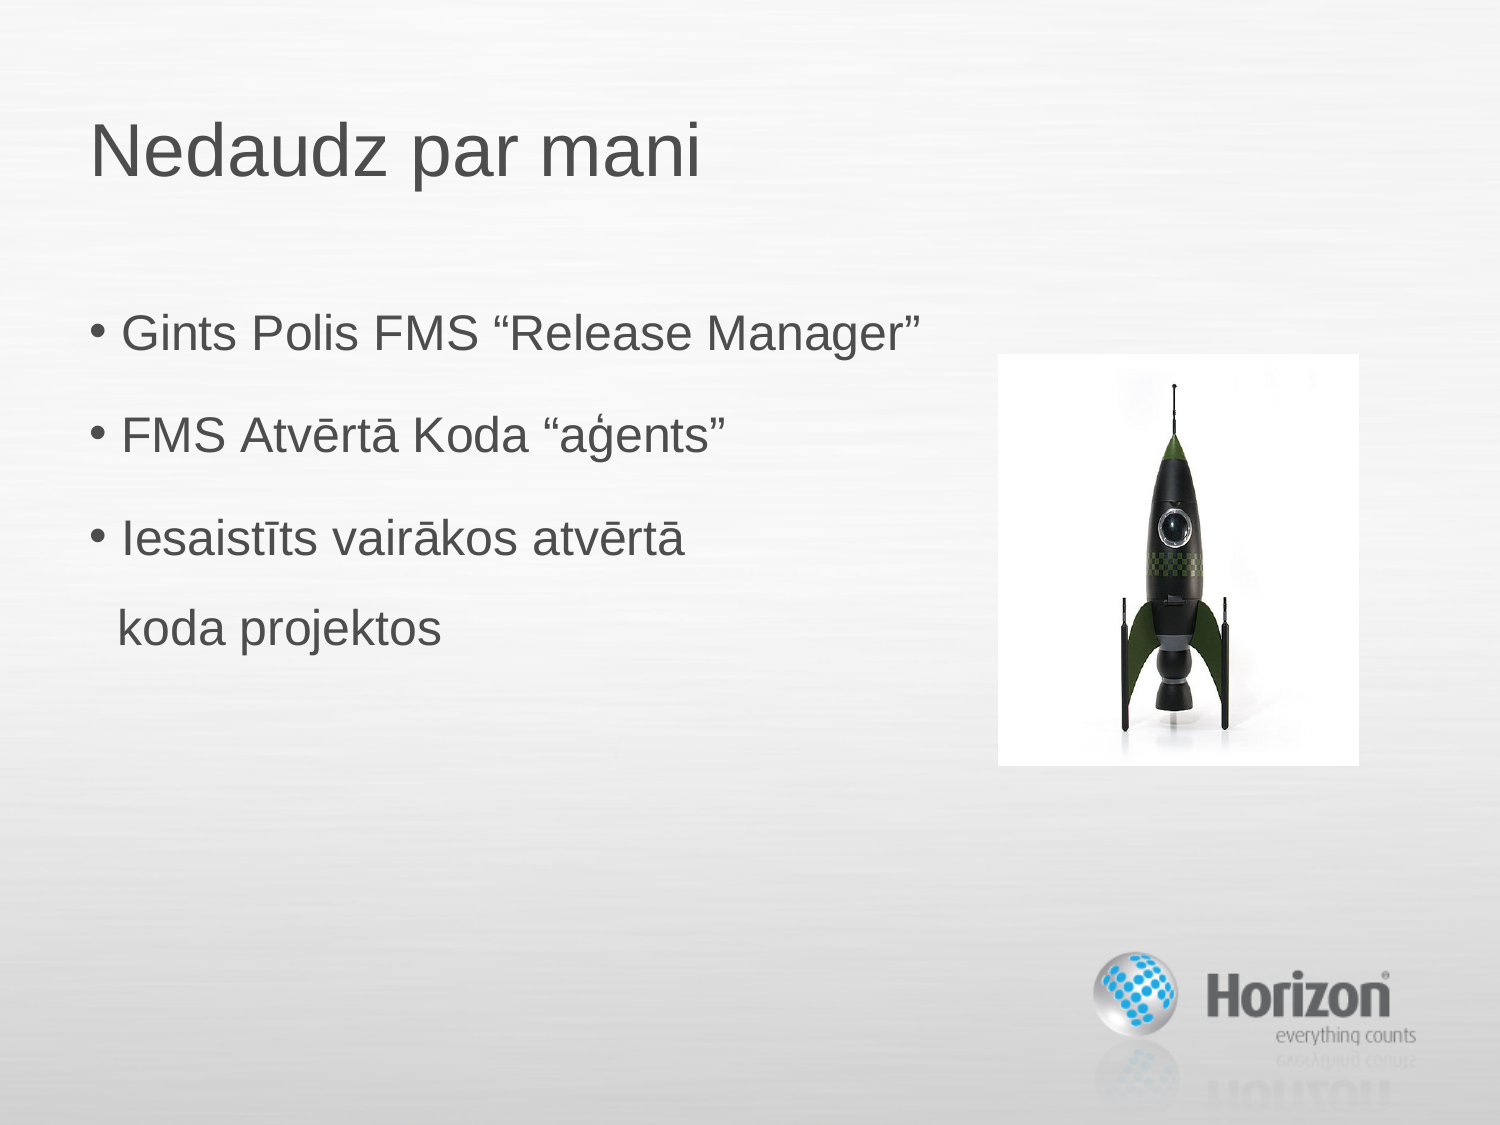

# Nedaudz par mani
 Gints Polis FMS “Release Manager”
 FMS Atvērtā Koda “aģents”
 Iesaistīts vairākos atvērtā
 koda projektos